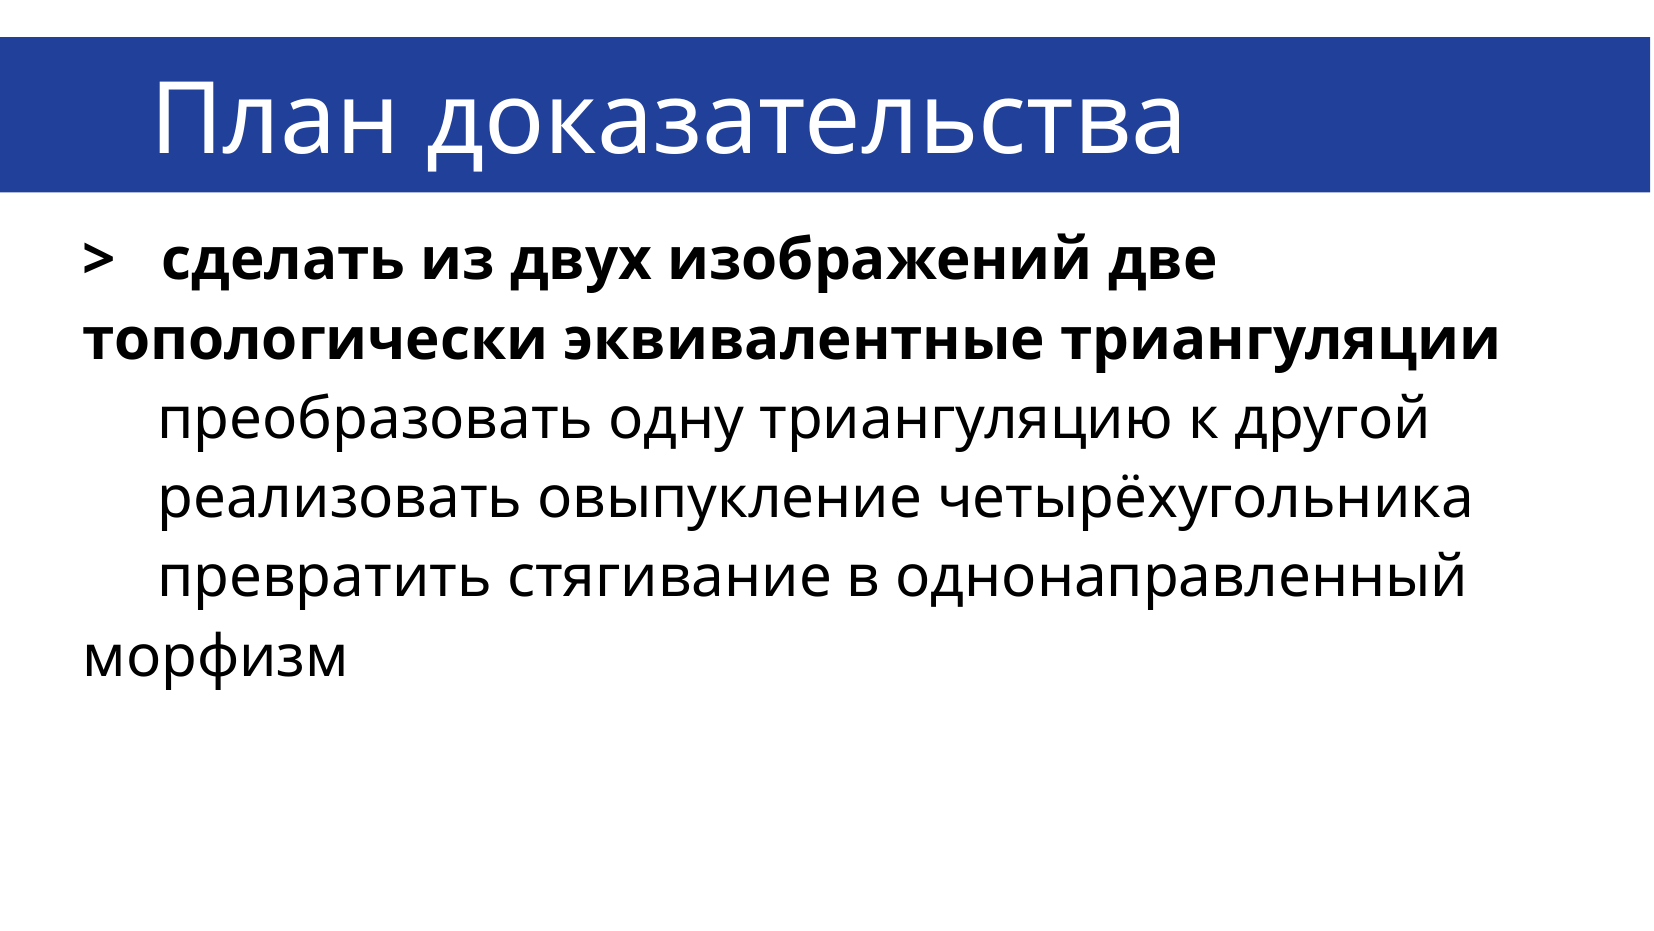

# План доказательства
> сделать из двух изображений две топологически эквивалентные триангуляции
	преобразовать одну триангуляцию к другой
	реализовать овыпукление четырёхугольника
	превратить стягивание в однонаправленный морфизм